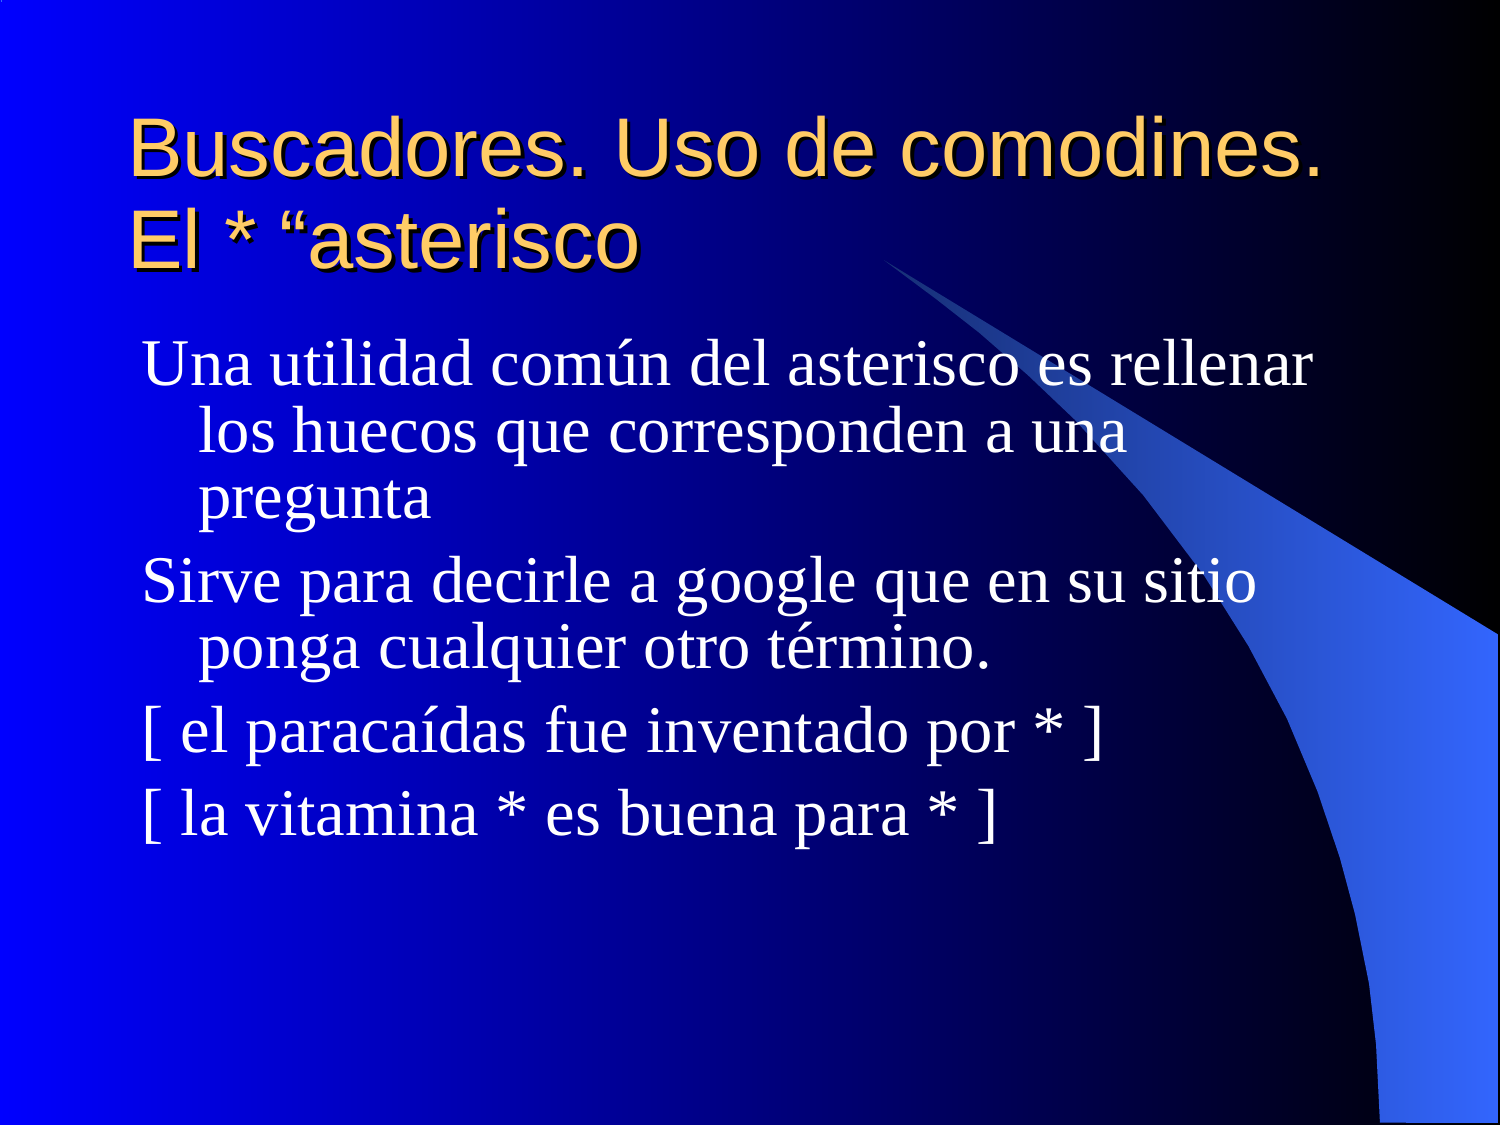

# Buscadores. Uso de comodines. El * “asterisco
Una utilidad común del asterisco es rellenar los huecos que corresponden a una pregunta
Sirve para decirle a google que en su sitio ponga cualquier otro término.
[ el paracaídas fue inventado por * ]
[ la vitamina * es buena para * ]